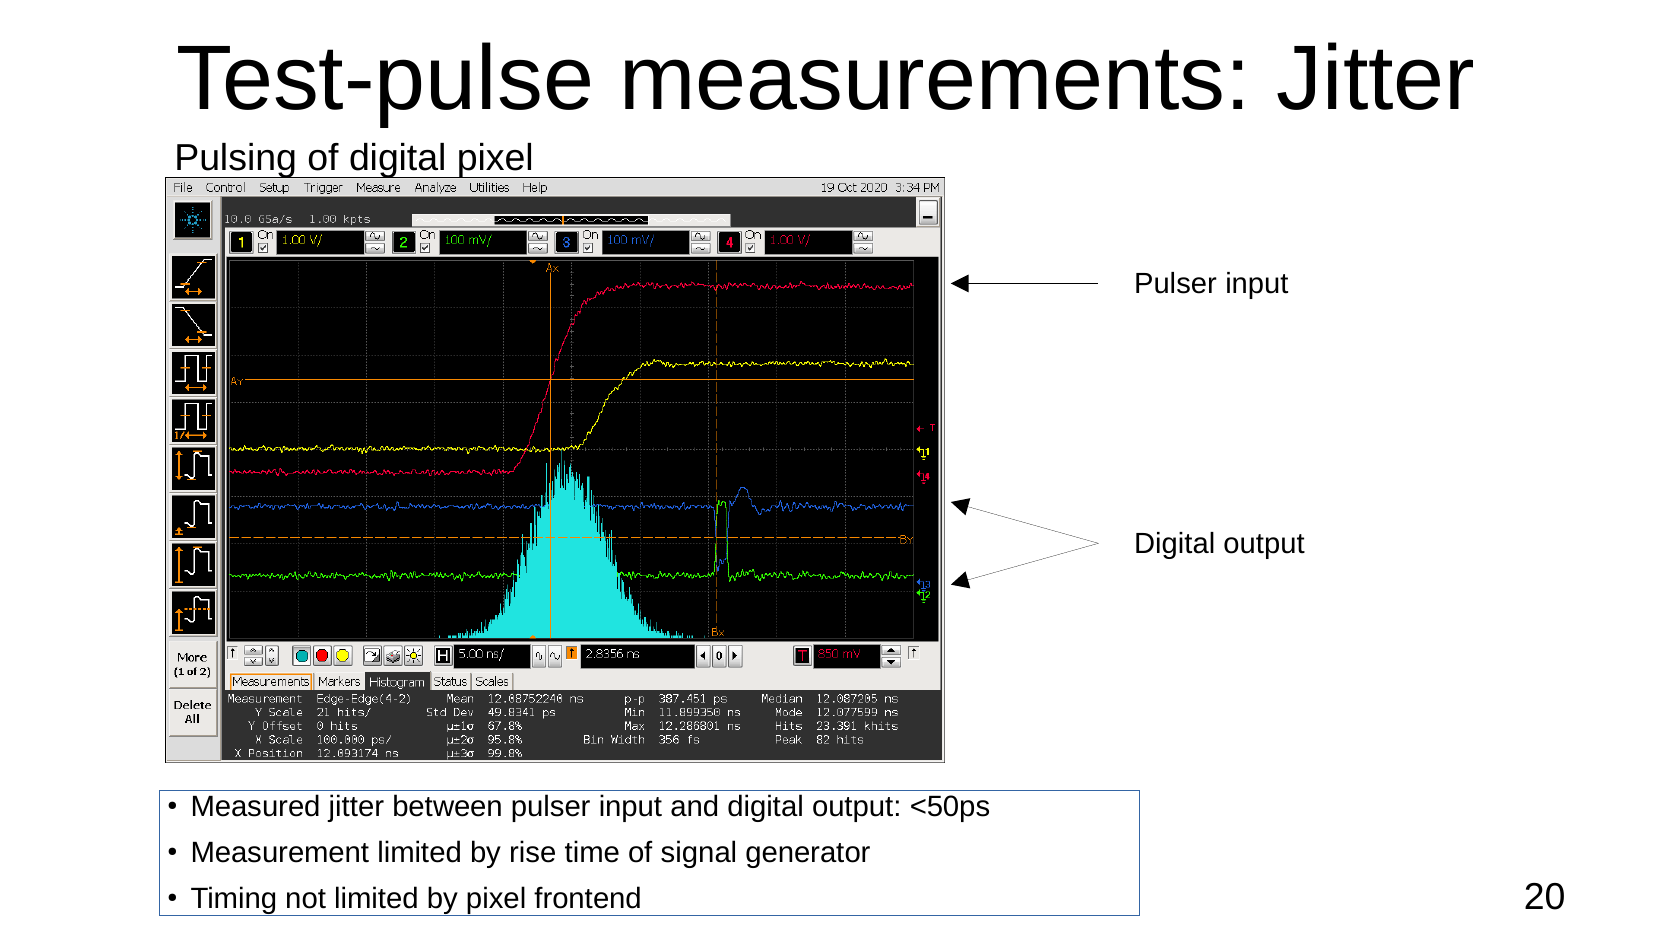

Test-pulse measurements: Jitter
Pulsing of digital pixel
Pulser input
Digital output
# Measured jitter between pulser input and digital output: <50ps
Measurement limited by rise time of signal generator
Timing not limited by pixel frontend